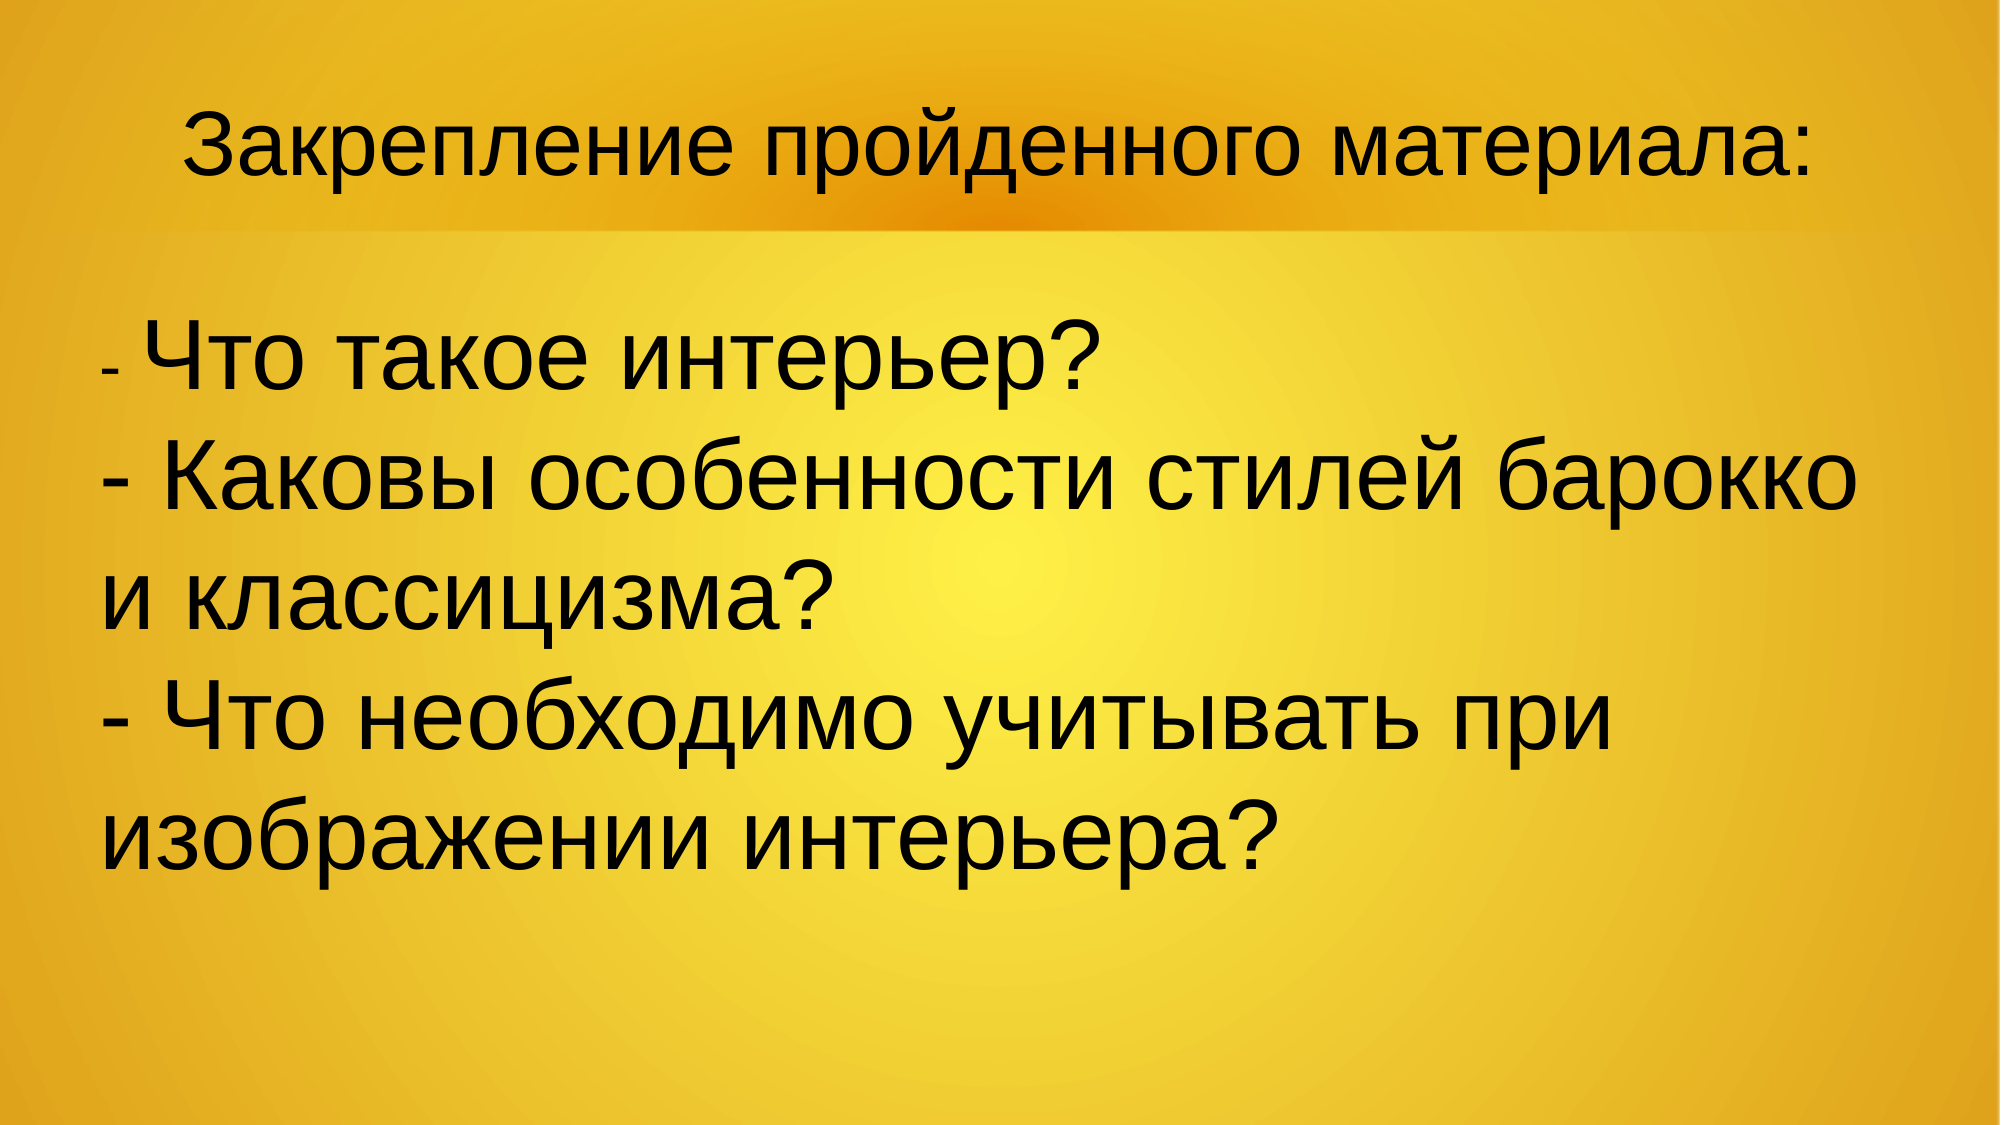

Закрепление пройденного материала:
- Что такое интерьер?
- Каковы особенности стилей барокко и классицизма?
- Что необходимо учитывать при изображении интерьера?